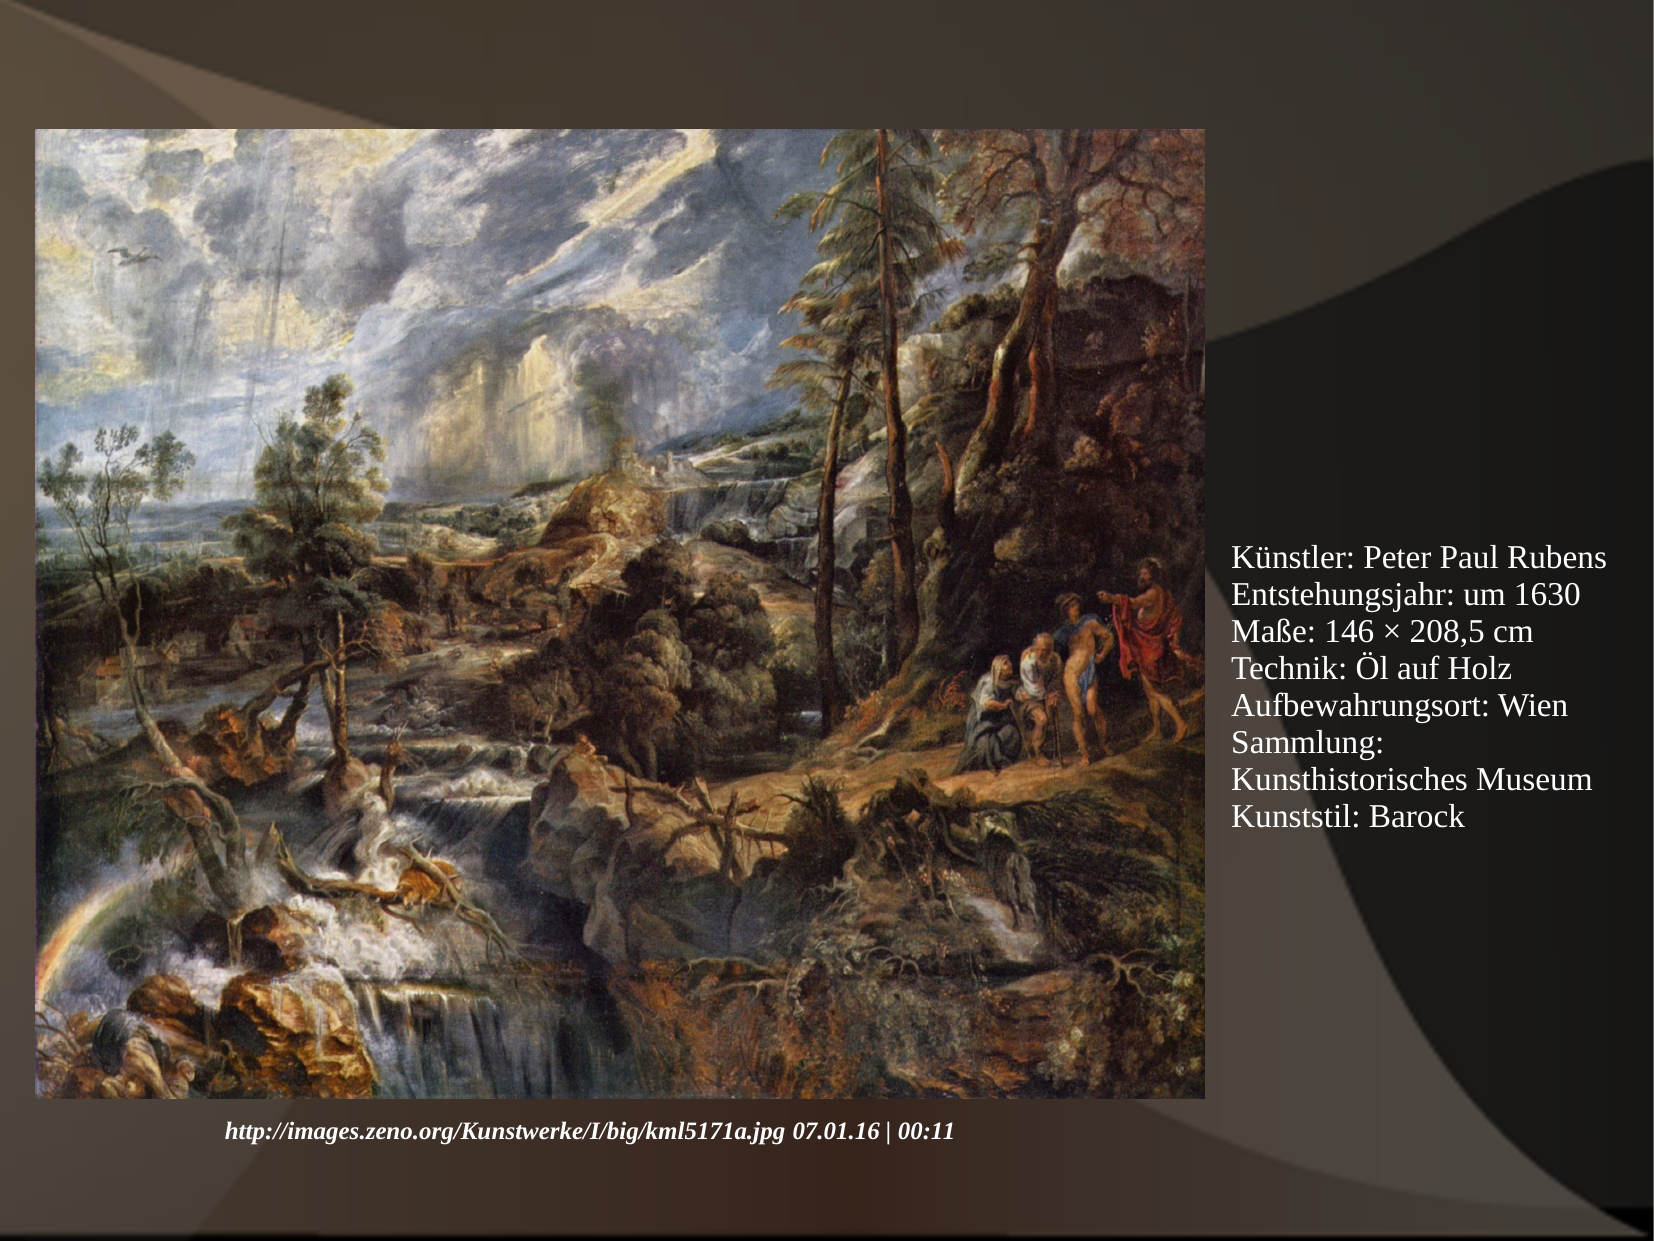

Künstler: Peter Paul Rubens
Entstehungsjahr: um 1630
Maße: 146 × 208,5 cm
Technik: Öl auf Holz
Aufbewahrungsort: Wien
Sammlung: Kunsthistorisches Museum
Kunststil: Barock
# http://images.zeno.org/Kunstwerke/I/big/kml5171a.jpg 07.01.16 | 00:11